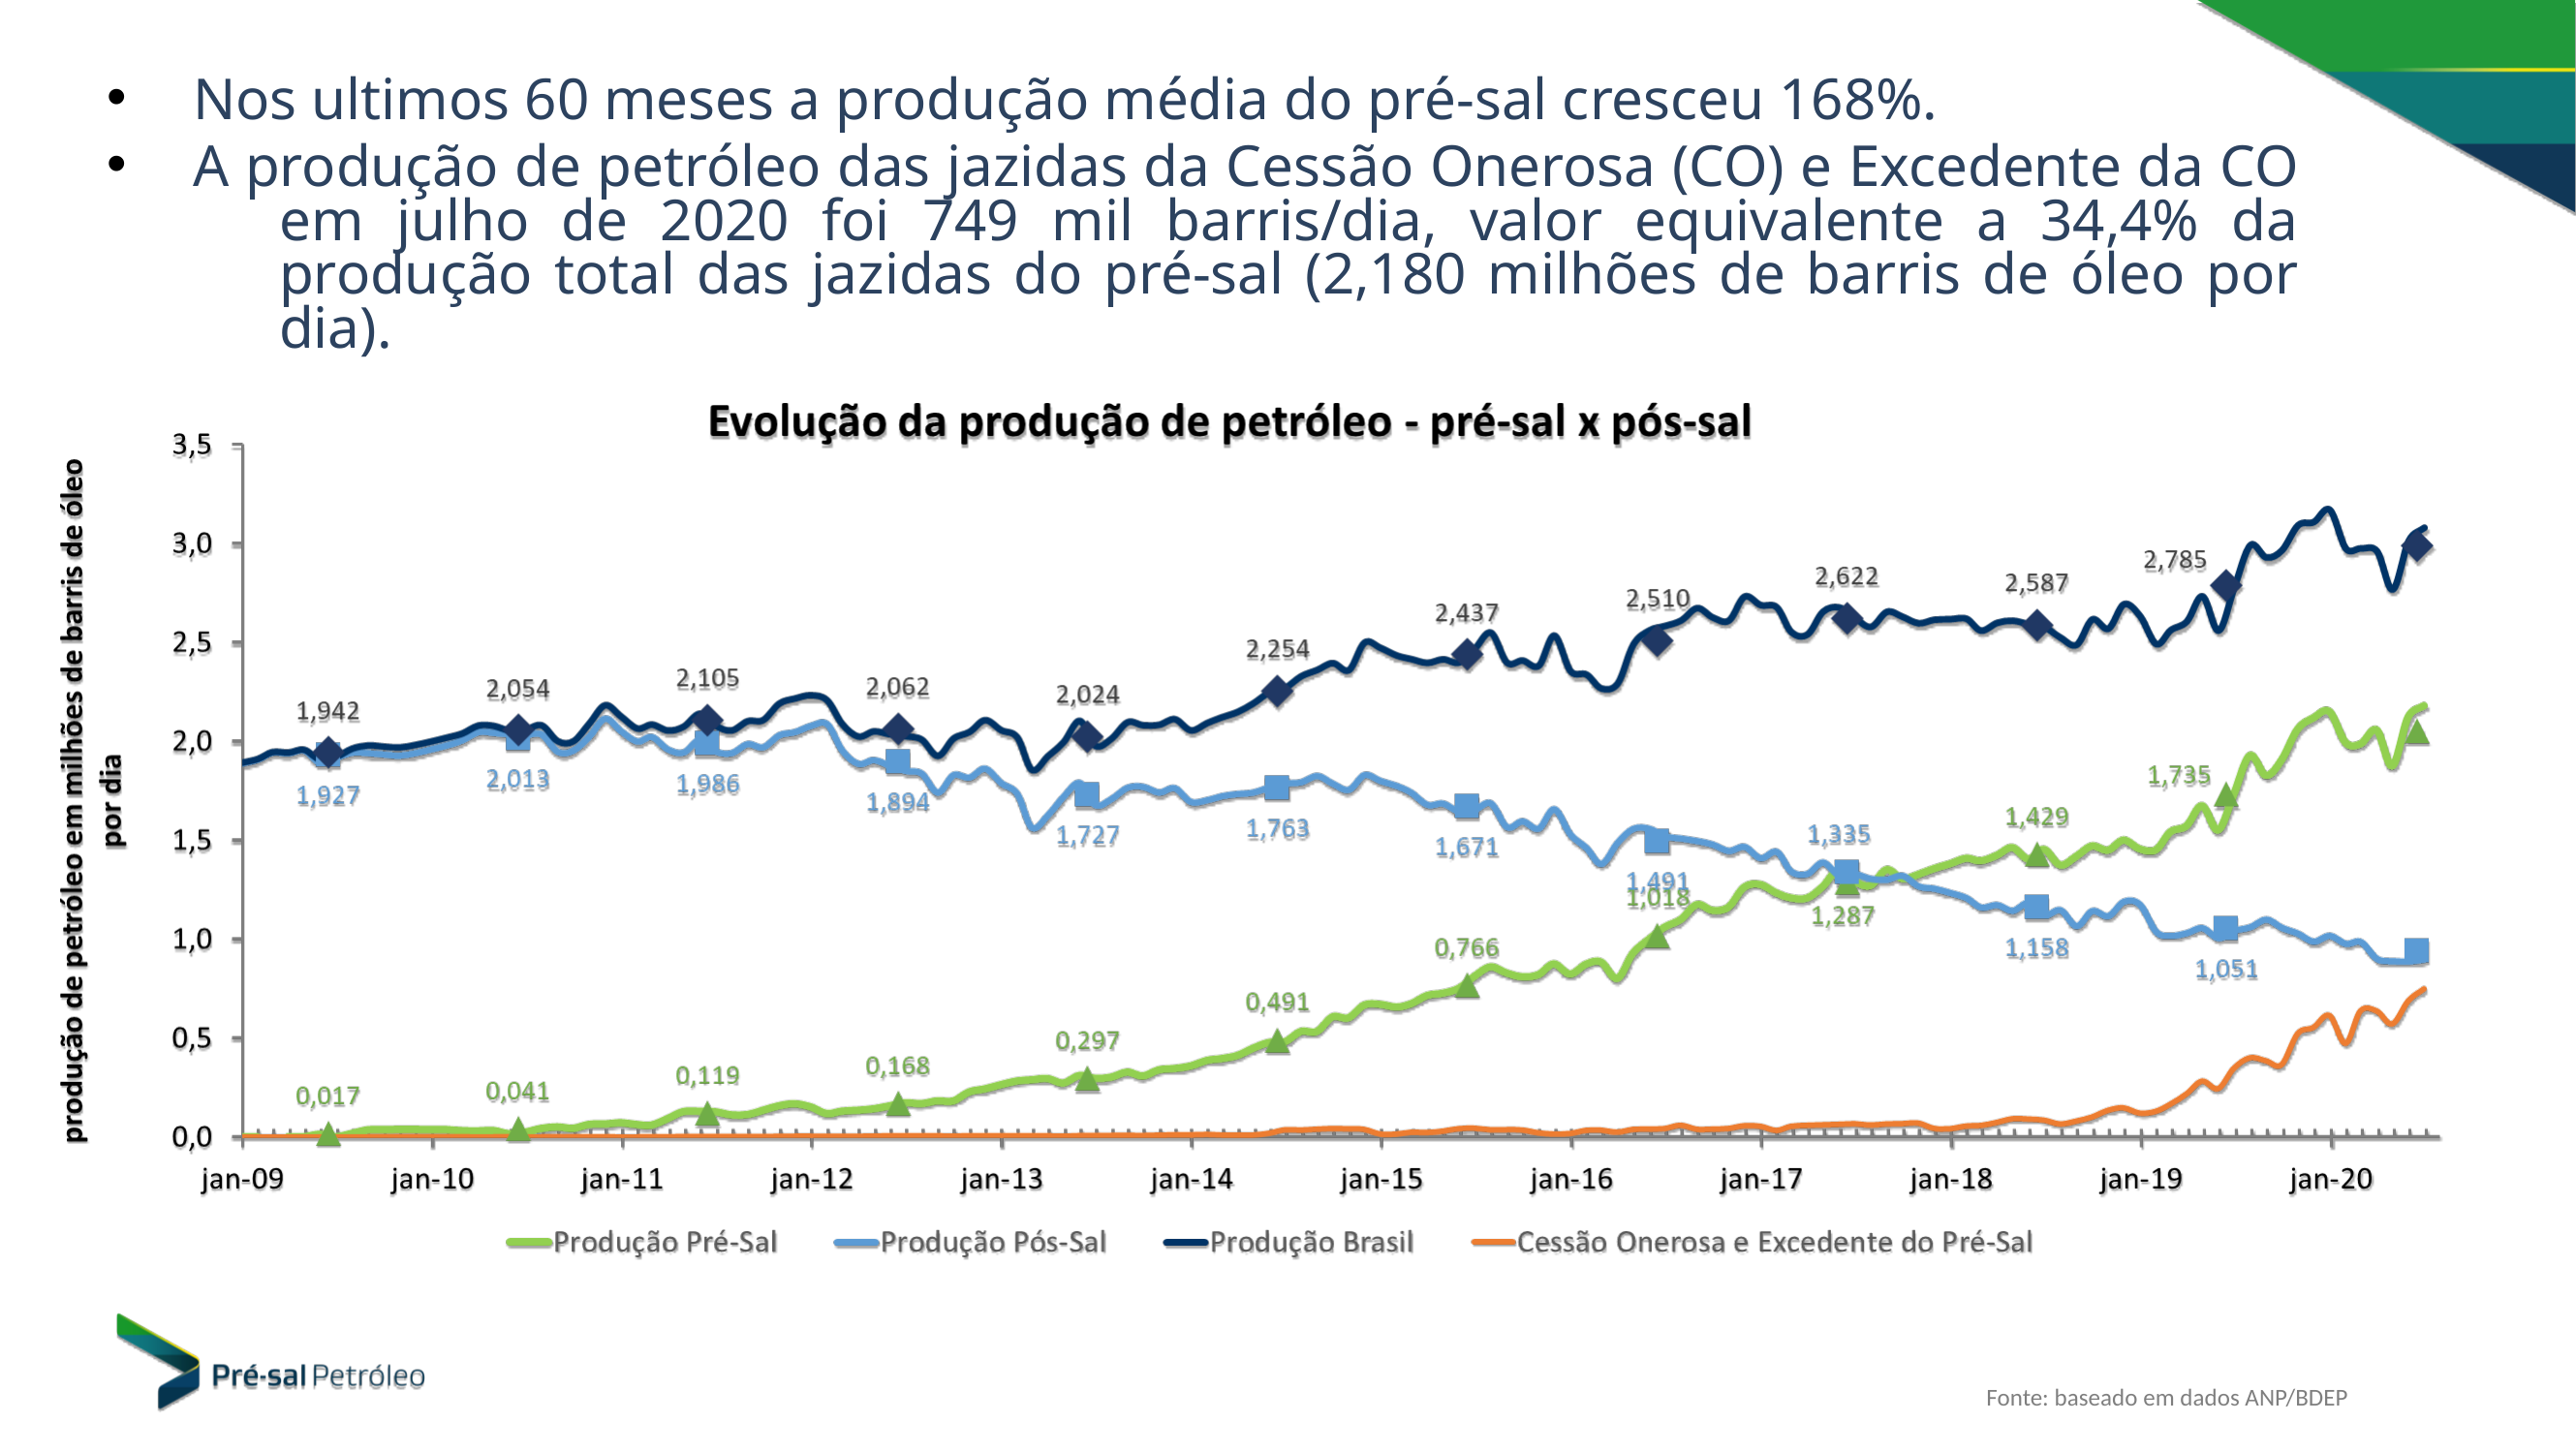

Nos ultimos 60 meses a produção média do pré-sal cresceu 168%.
A produção de petróleo das jazidas da Cessão Onerosa (CO) e Excedente da CO em julho de 2020 foi 749 mil barris/dia, valor equivalente a 34,4% da produção total das jazidas do pré-sal (2,180 milhões de barris de óleo por dia).
Fonte: baseado em dados ANP/BDEP